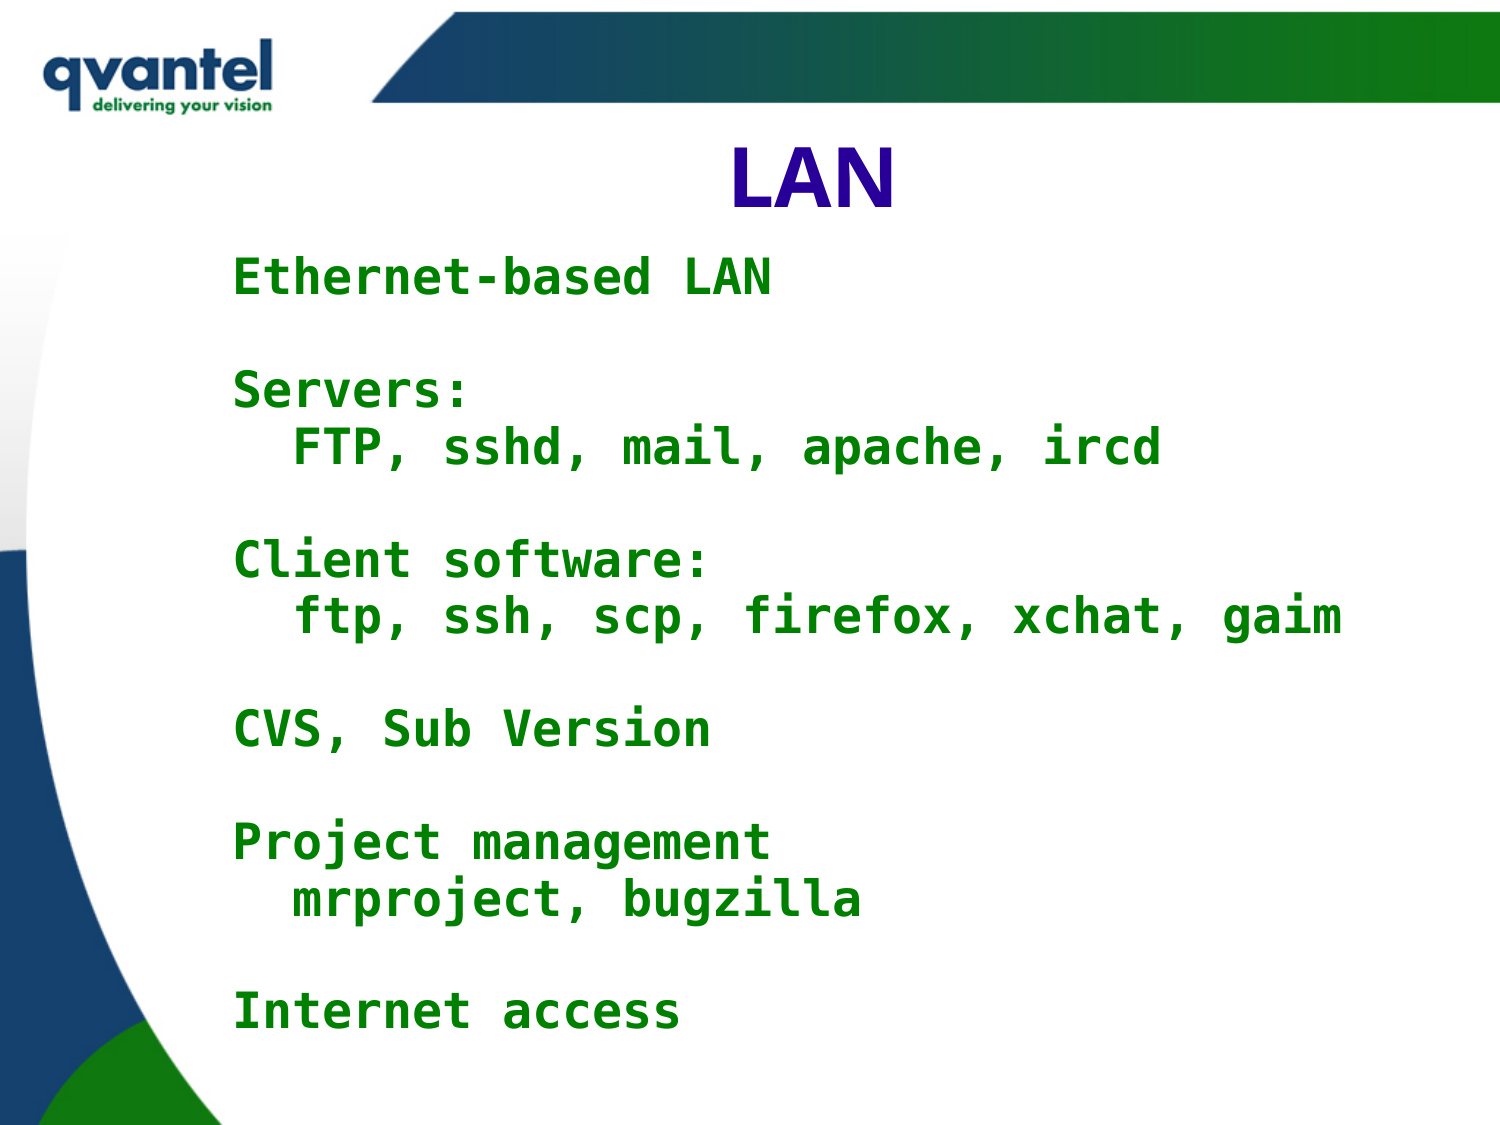

LAN
 Ethernet-based LAN
 Servers:
 FTP, sshd, mail, apache, ircd
 Client software:
 ftp, ssh, scp, firefox, xchat, gaim
 CVS, Sub Version
 Project management
 mrproject, bugzilla
 Internet access